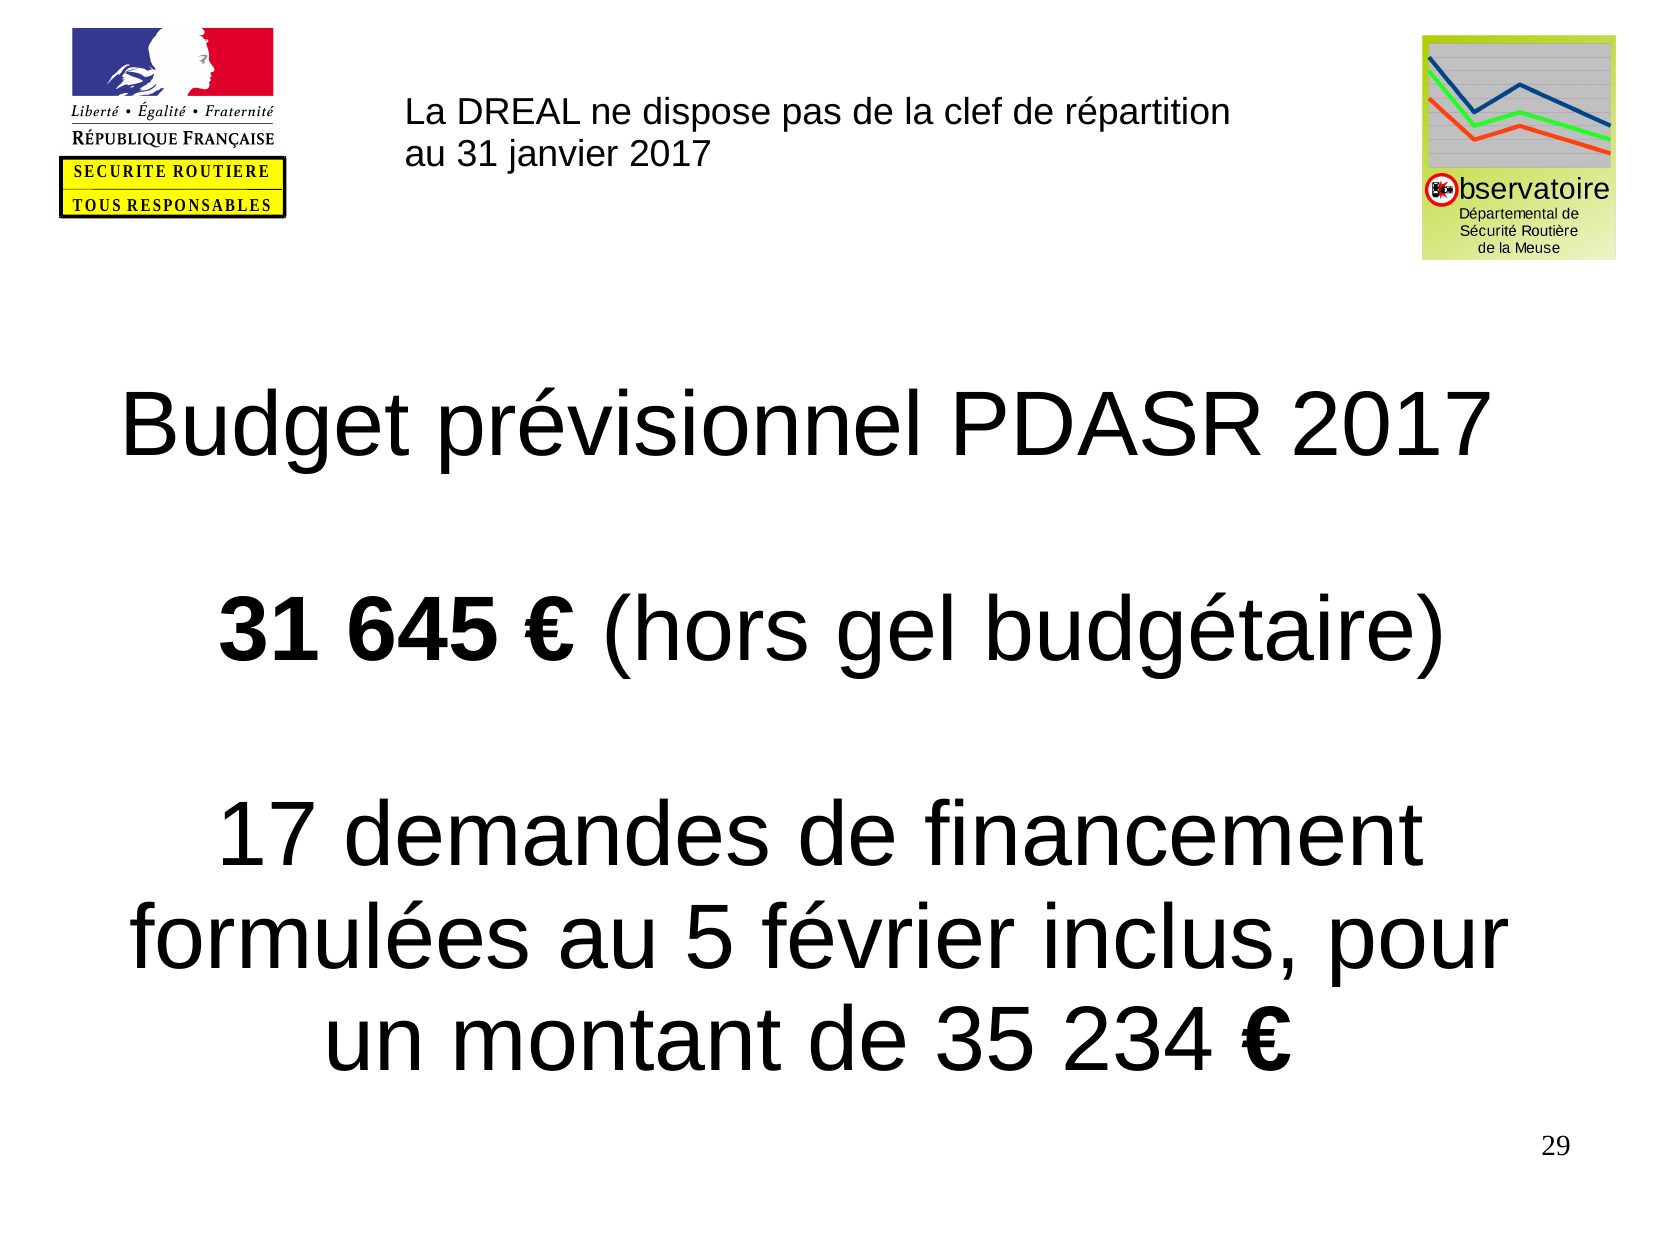

La DREAL ne dispose pas de la clef de répartition au 31 janvier 2017
# Budget prévisionnel PDASR 2017 31 645 € (hors gel budgétaire) 17 demandes de financement formulées au 5 février inclus, pour un montant de 35 234 €
29